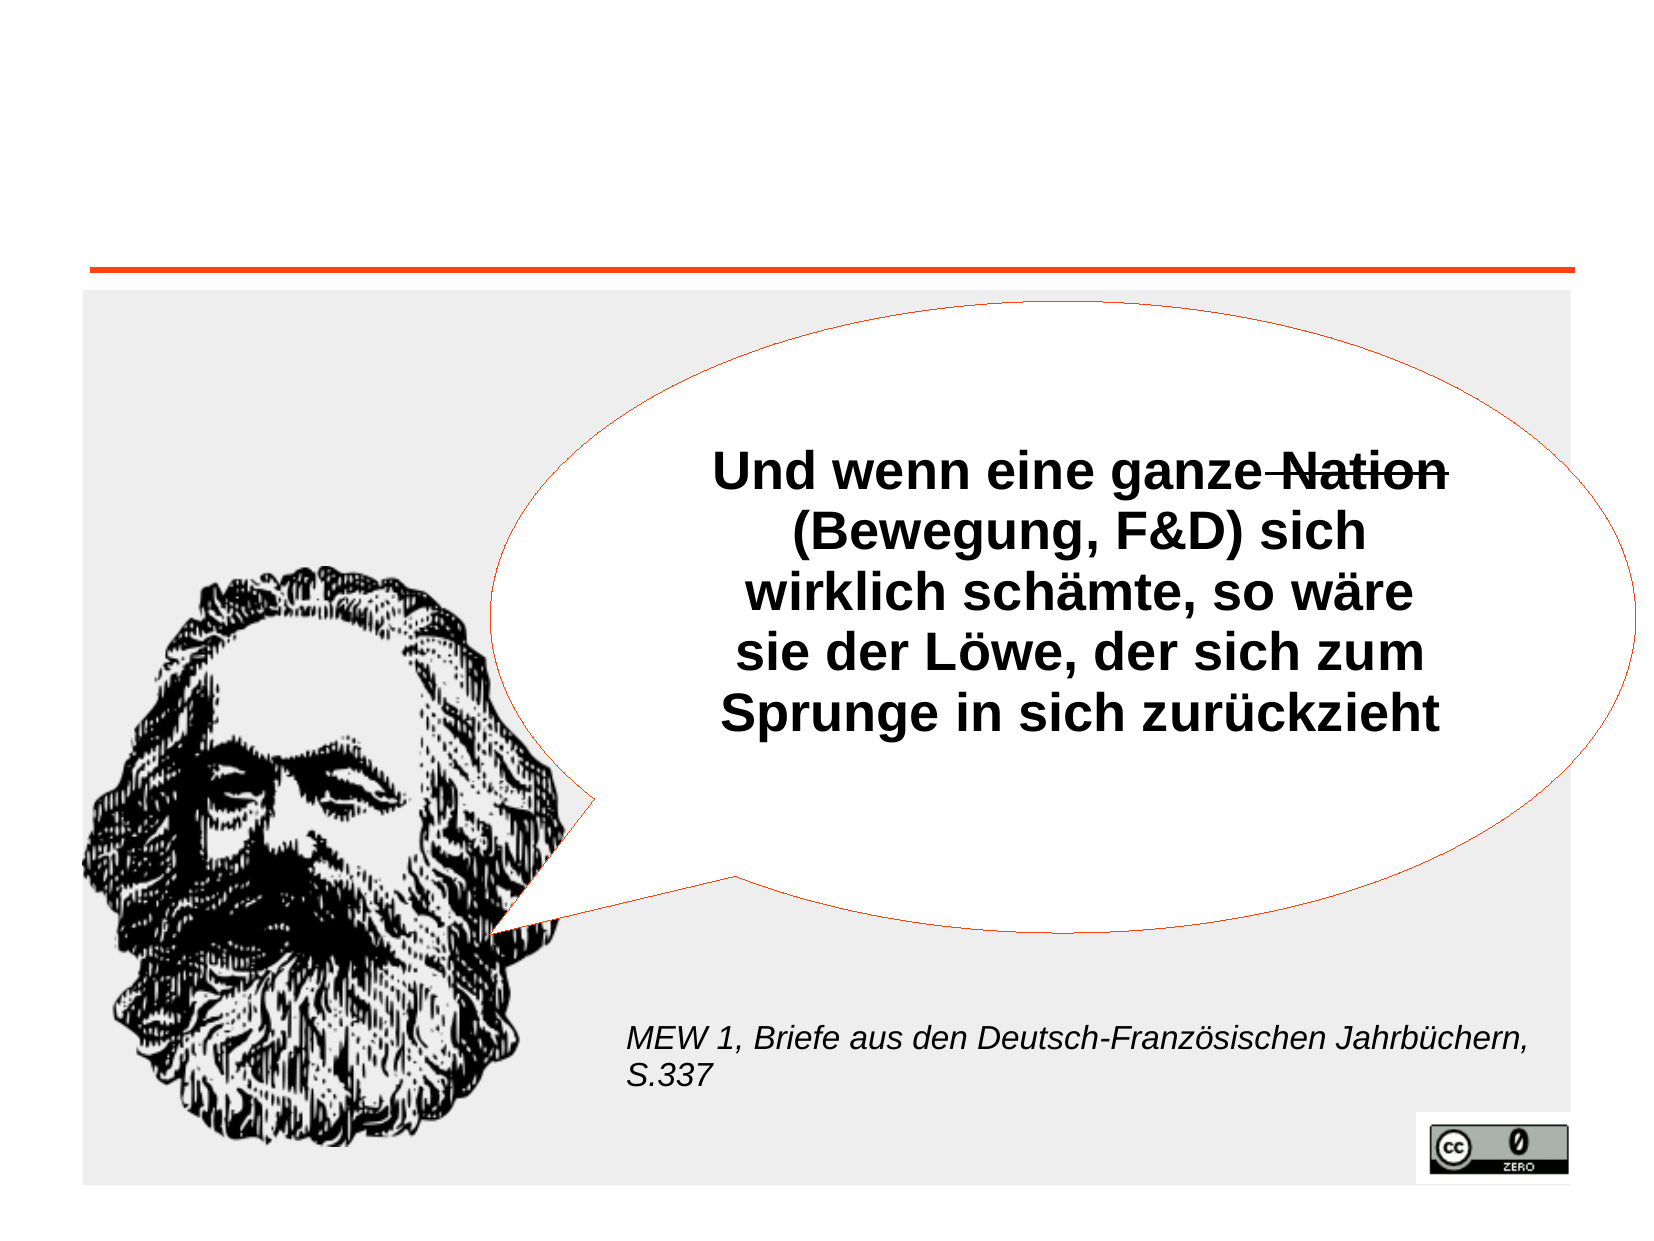

#
Und wenn eine ganze Nation (Bewegung, F&D) sich wirklich schämte, so wäre sie der Löwe, der sich zum Sprunge in sich zurückzieht
MEW 1, Briefe aus den Deutsch-Französischen Jahrbüchern,
S.337